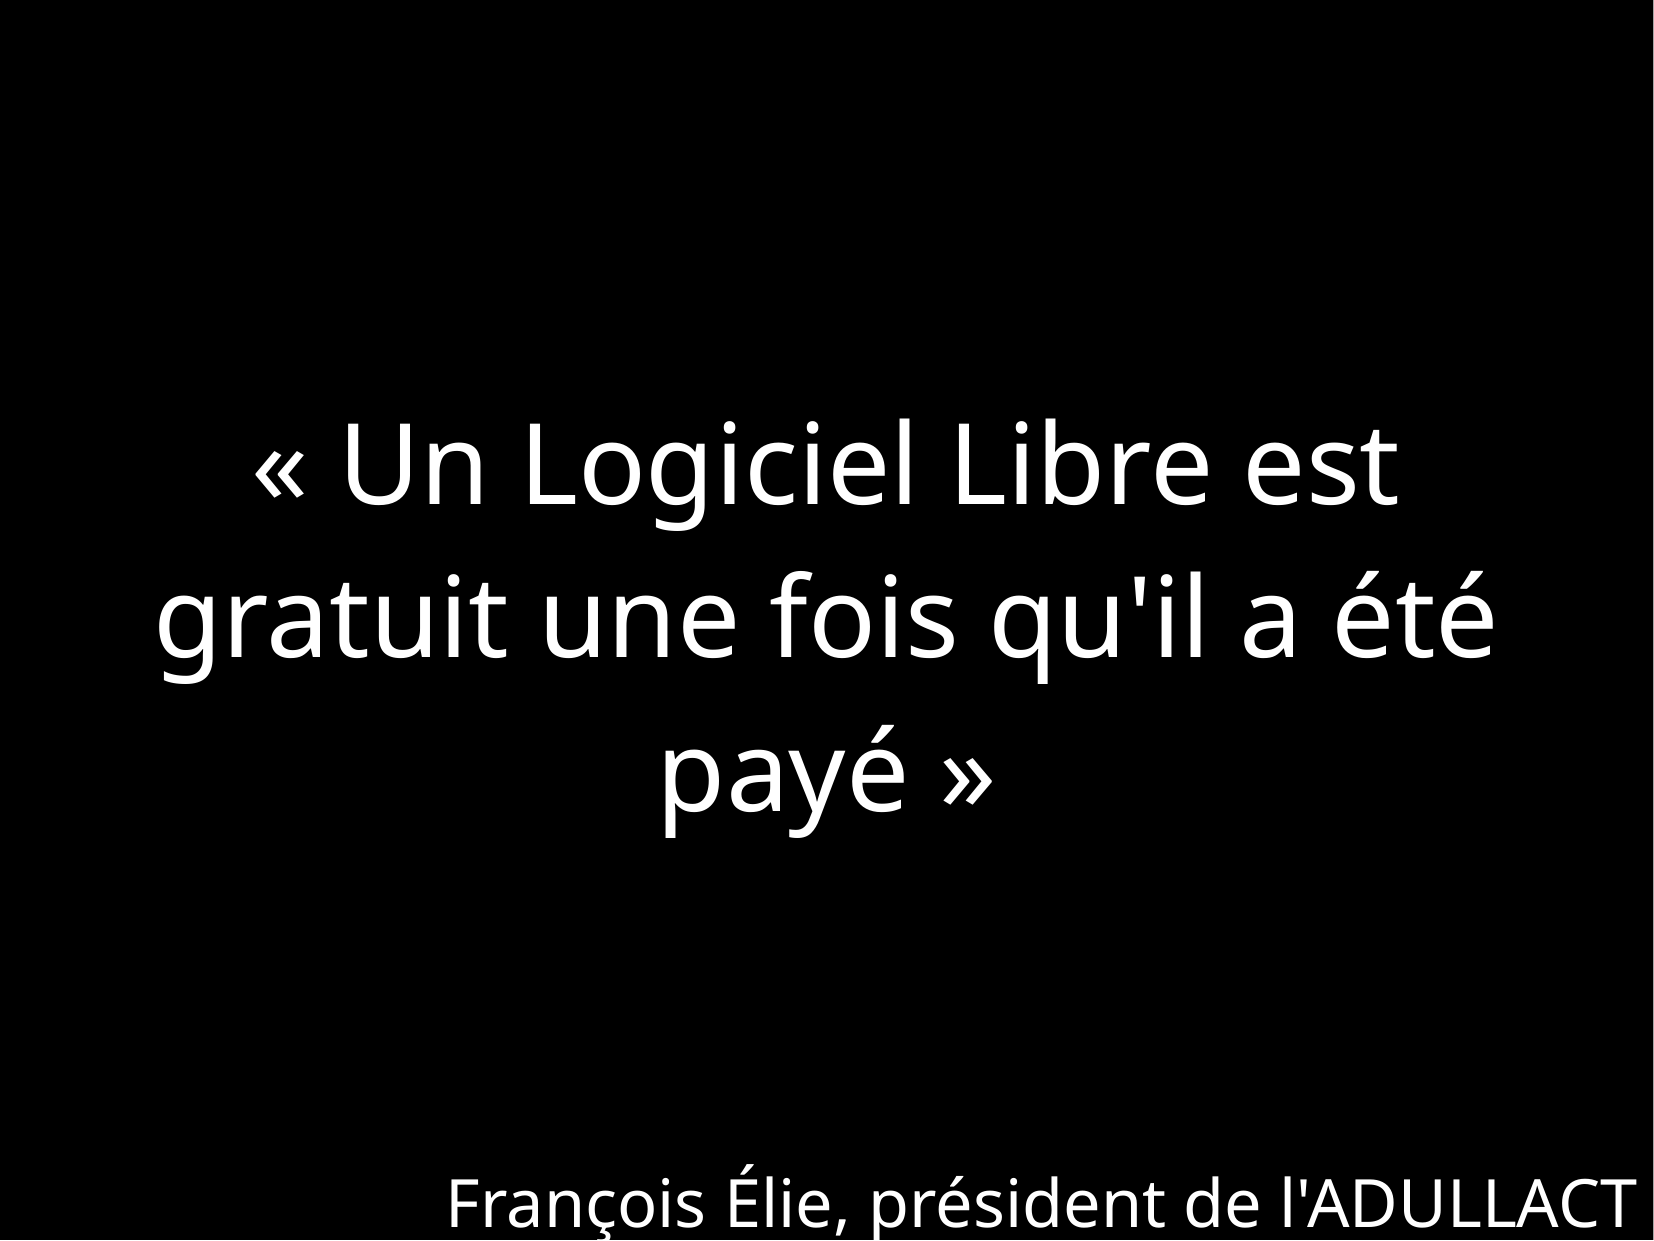

# « Un Logiciel Libre est gratuit une fois qu'il a été payé »
François Élie, président de l'ADULLACT